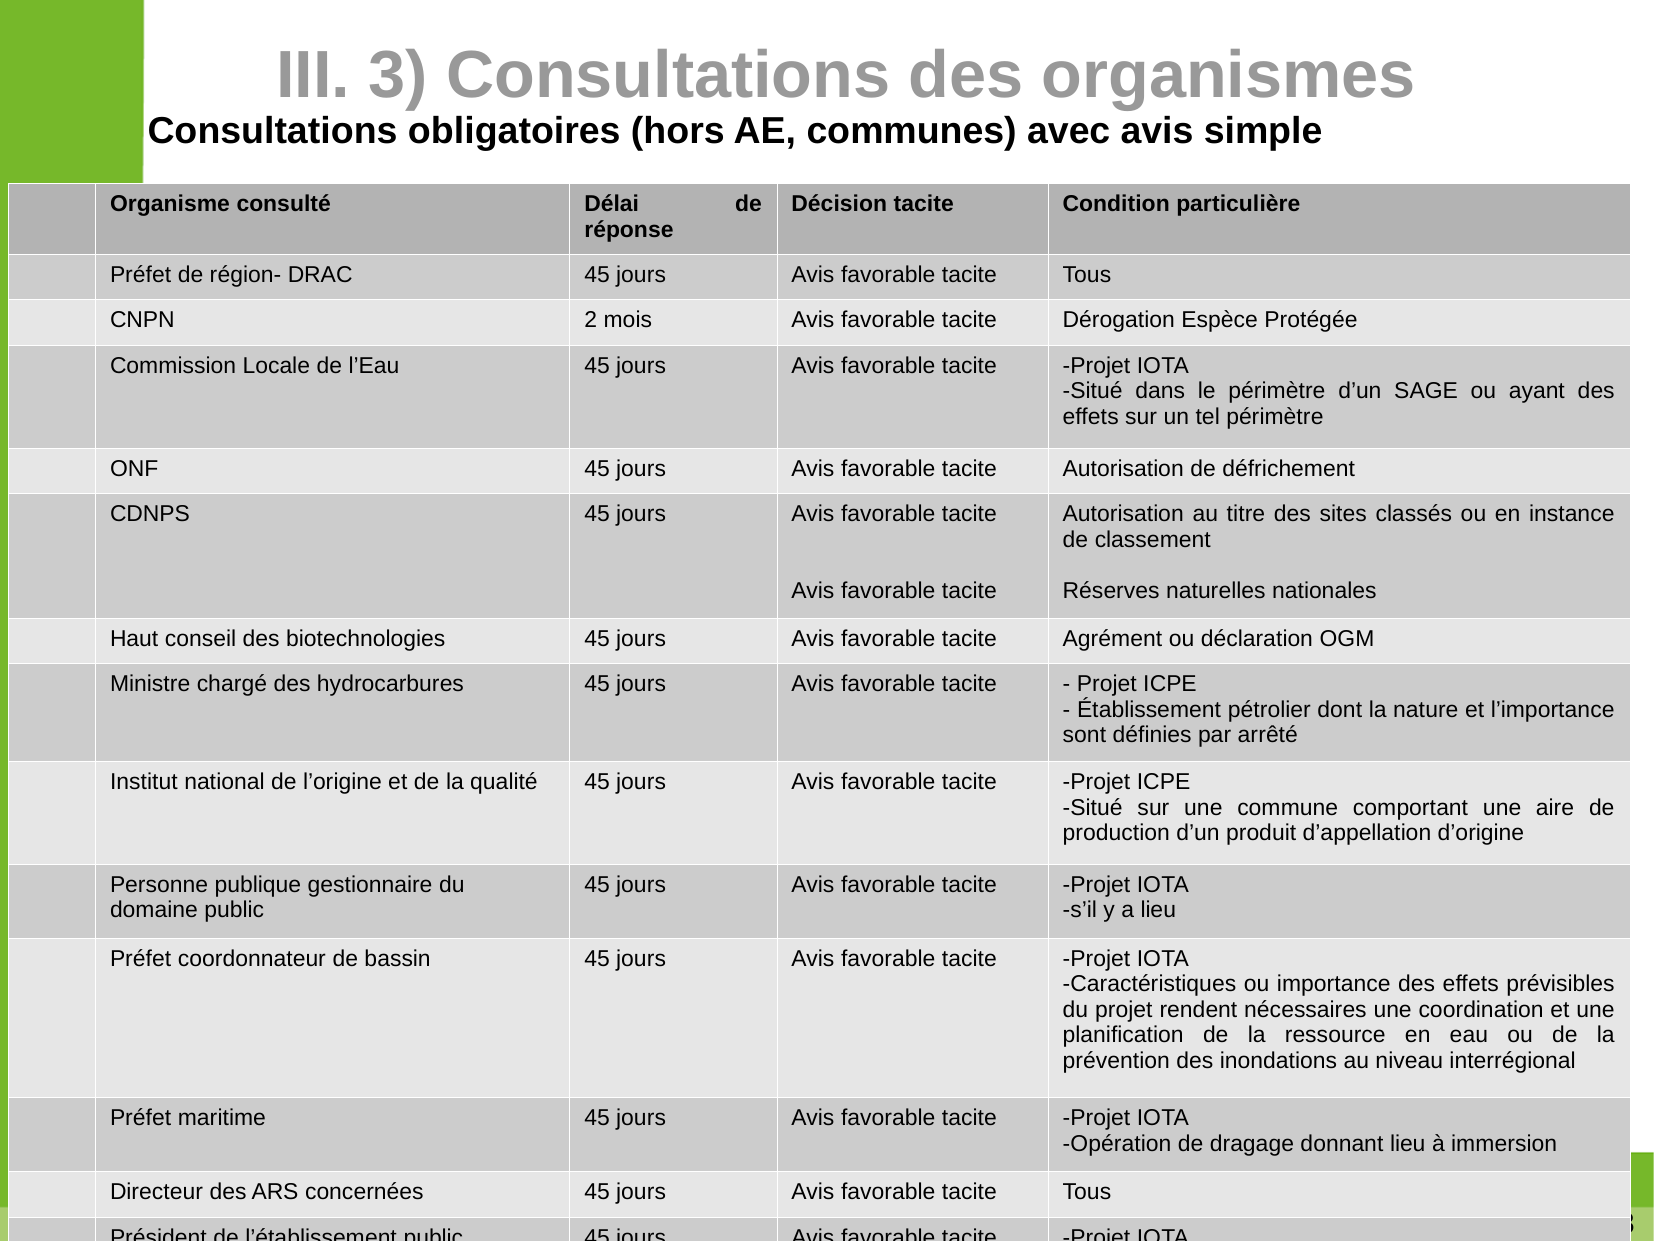

# III. 3) Consultations des organismes
Consultations obligatoires (hors AE, communes) avec avis simple
| | Organisme consulté | Délai de réponse | Décision tacite | Condition particulière |
| --- | --- | --- | --- | --- |
| | Préfet de région- DRAC | 45 jours | Avis favorable tacite | Tous |
| | CNPN | 2 mois | Avis favorable tacite | Dérogation Espèce Protégée |
| | Commission Locale de l’Eau | 45 jours | Avis favorable tacite | -Projet IOTA -Situé dans le périmètre d’un SAGE ou ayant des effets sur un tel périmètre |
| | ONF | 45 jours | Avis favorable tacite | Autorisation de défrichement |
| | CDNPS | 45 jours | Avis favorable tacite Avis favorable tacite | Autorisation au titre des sites classés ou en instance de classement Réserves naturelles nationales |
| | Haut conseil des biotechnologies | 45 jours | Avis favorable tacite | Agrément ou déclaration OGM |
| | Ministre chargé des hydrocarbures | 45 jours | Avis favorable tacite | - Projet ICPE - Établissement pétrolier dont la nature et l’importance sont définies par arrêté |
| | Institut national de l’origine et de la qualité | 45 jours | Avis favorable tacite | -Projet ICPE -Situé sur une commune comportant une aire de production d’un produit d’appellation d’origine |
| | Personne publique gestionnaire du domaine public | 45 jours | Avis favorable tacite | -Projet IOTA -s’il y a lieu |
| | Préfet coordonnateur de bassin | 45 jours | Avis favorable tacite | -Projet IOTA -Caractéristiques ou importance des effets prévisibles du projet rendent nécessaires une coordination et une planification de la ressource en eau ou de la prévention des inondations au niveau interrégional |
| | Préfet maritime | 45 jours | Avis favorable tacite | -Projet IOTA -Opération de dragage donnant lieu à immersion |
| | Directeur des ARS concernées | 45 jours | Avis favorable tacite | Tous |
| | Président de l’établissement public territorial de bassin (R.214-92 et R213-49) | 45 jours | Avis favorable tacite | -Projet IOTA -Conditions prévues R214-92 et au III de l’article R.219-49 |
| | Organisme unique de gestion collective des prélèvements d’eau pour l’irrigation | 45 jours | Avis favorable tacite | -Projet IOTA -Création d’un ouvrage de prélèvement dans le périmètre pour lequel l’OUGC est désigné |
Prévoir un tableau des avis conformes avec
Organismes consultés
Type d’accord : tacite favorable ou tacite défavorable
Délai de réponse
Dans quel cas